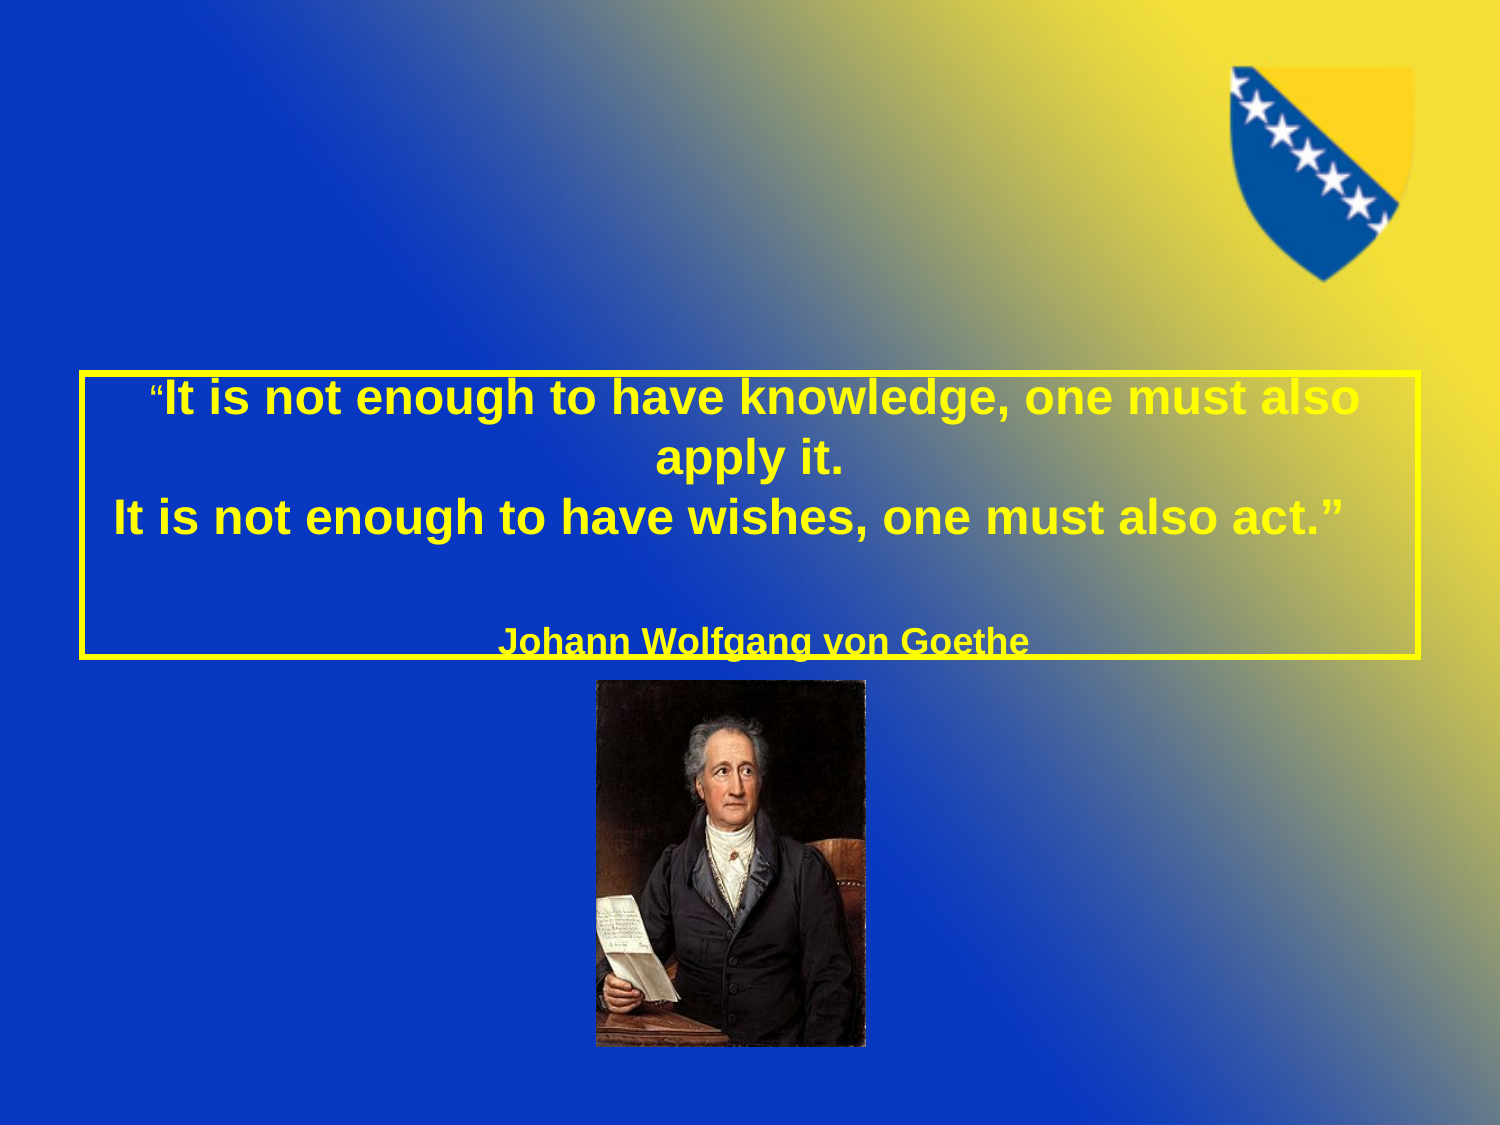

# “It is not enough to have knowledge, one must also apply it. It is not enough to have wishes, one must also act.” Johann Wolfgang von Goethe